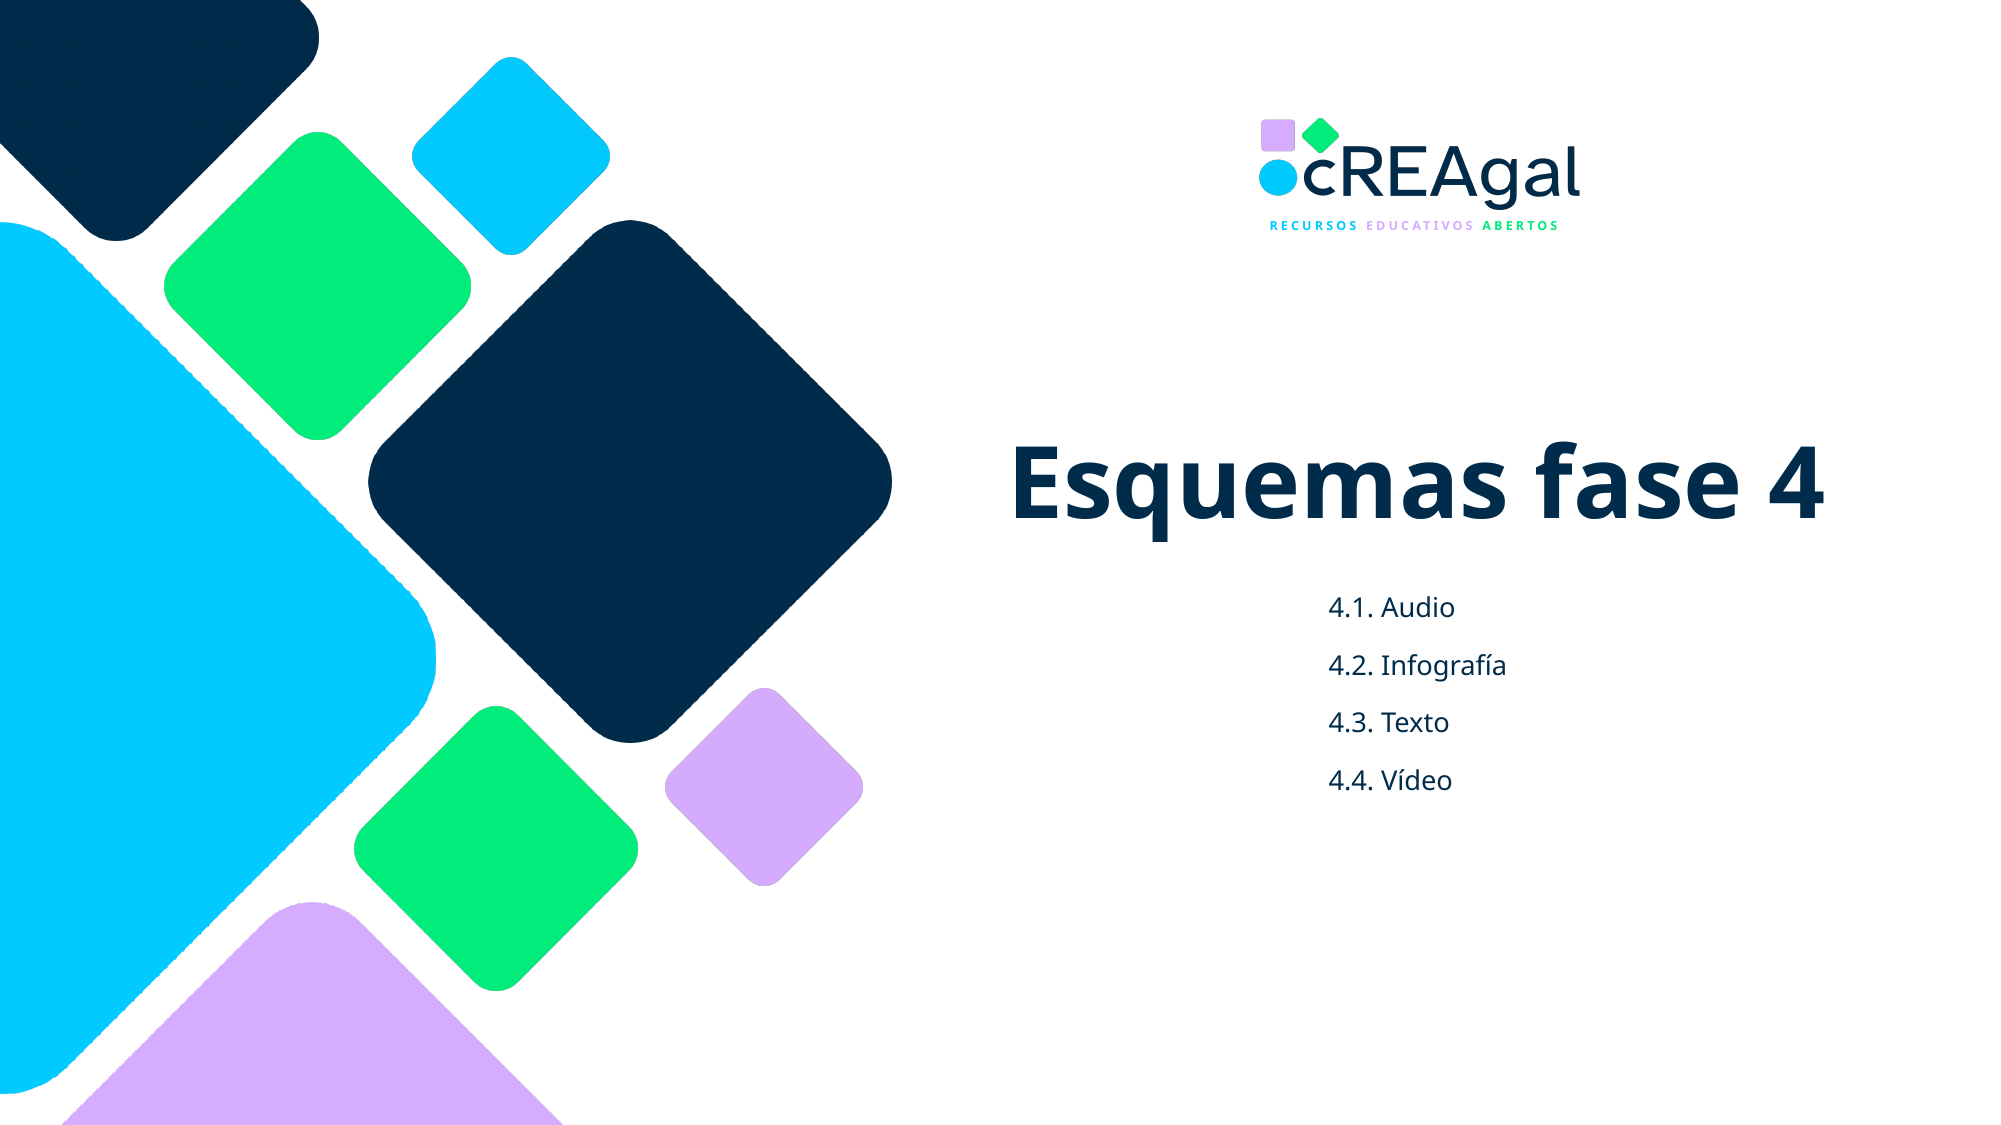

# Esquemas fase 4
4.1. Audio
4.2. Infografía
4.3. Texto
4.4. Vídeo